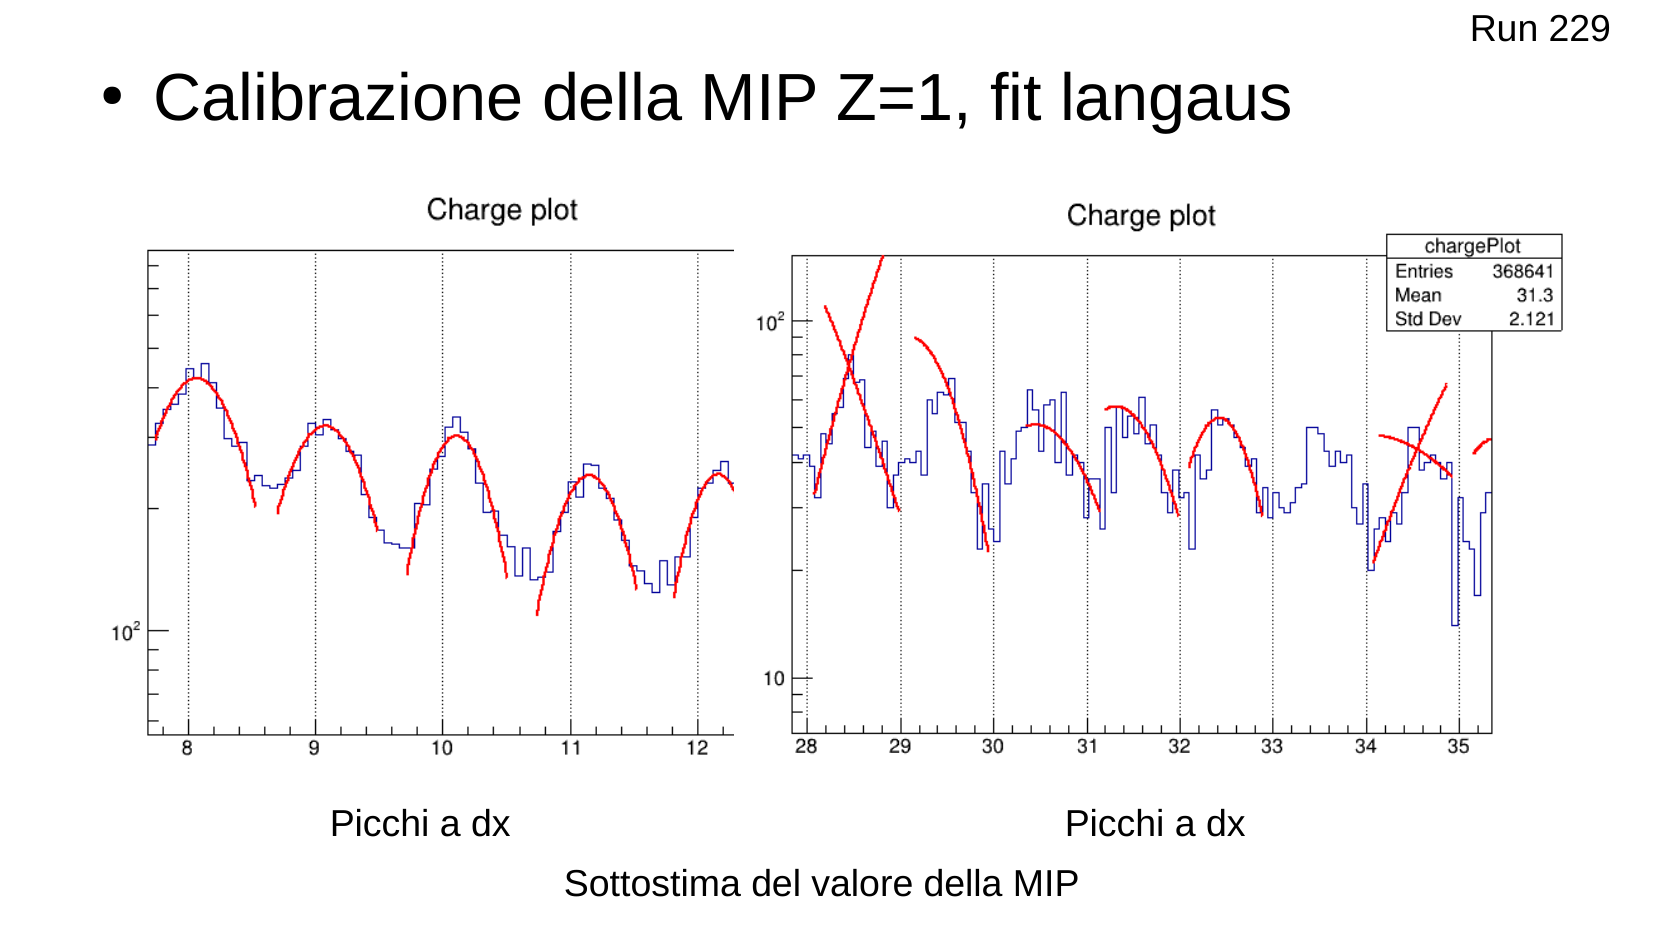

Run 229
# Calibrazione della MIP Z=1, fit langaus
Picchi a dx
Picchi a dx
Sottostima del valore della MIP